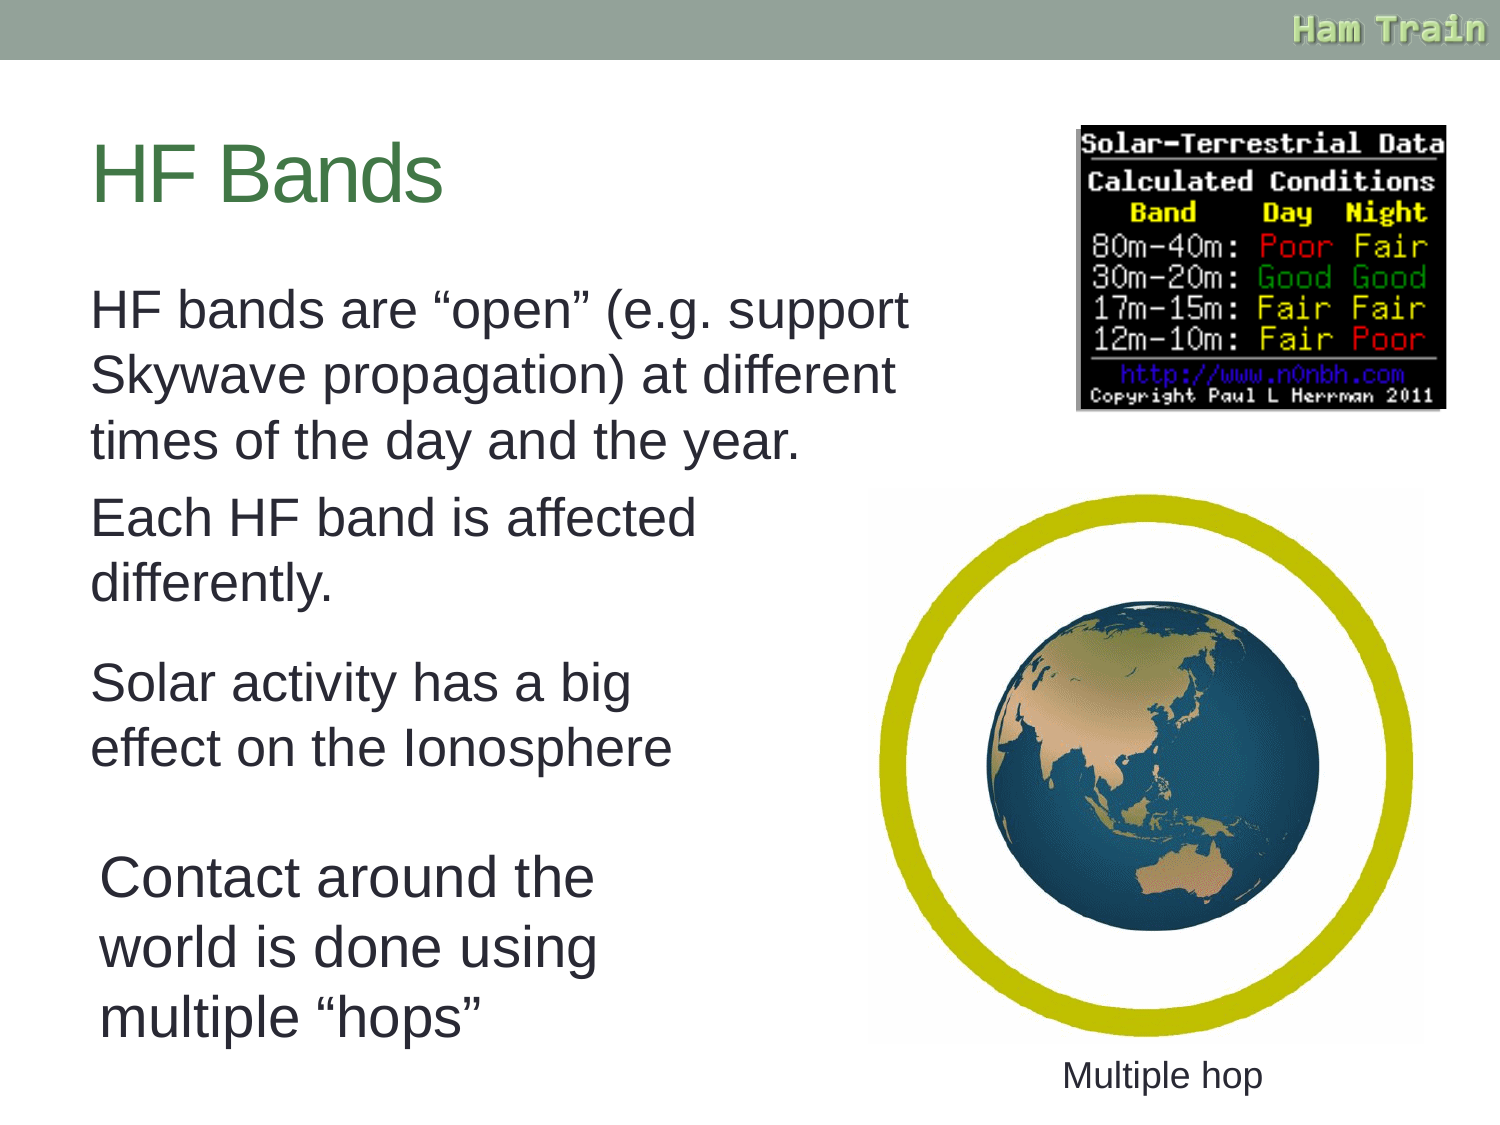

# HF Bands
HF bands are “open” (e.g. support Skywave propagation) at different times of the day and the year.
Each HF band is affected differently.
Solar activity has a big effect on the Ionosphere
Contact around the world is done using multiple “hops”
Multiple hop